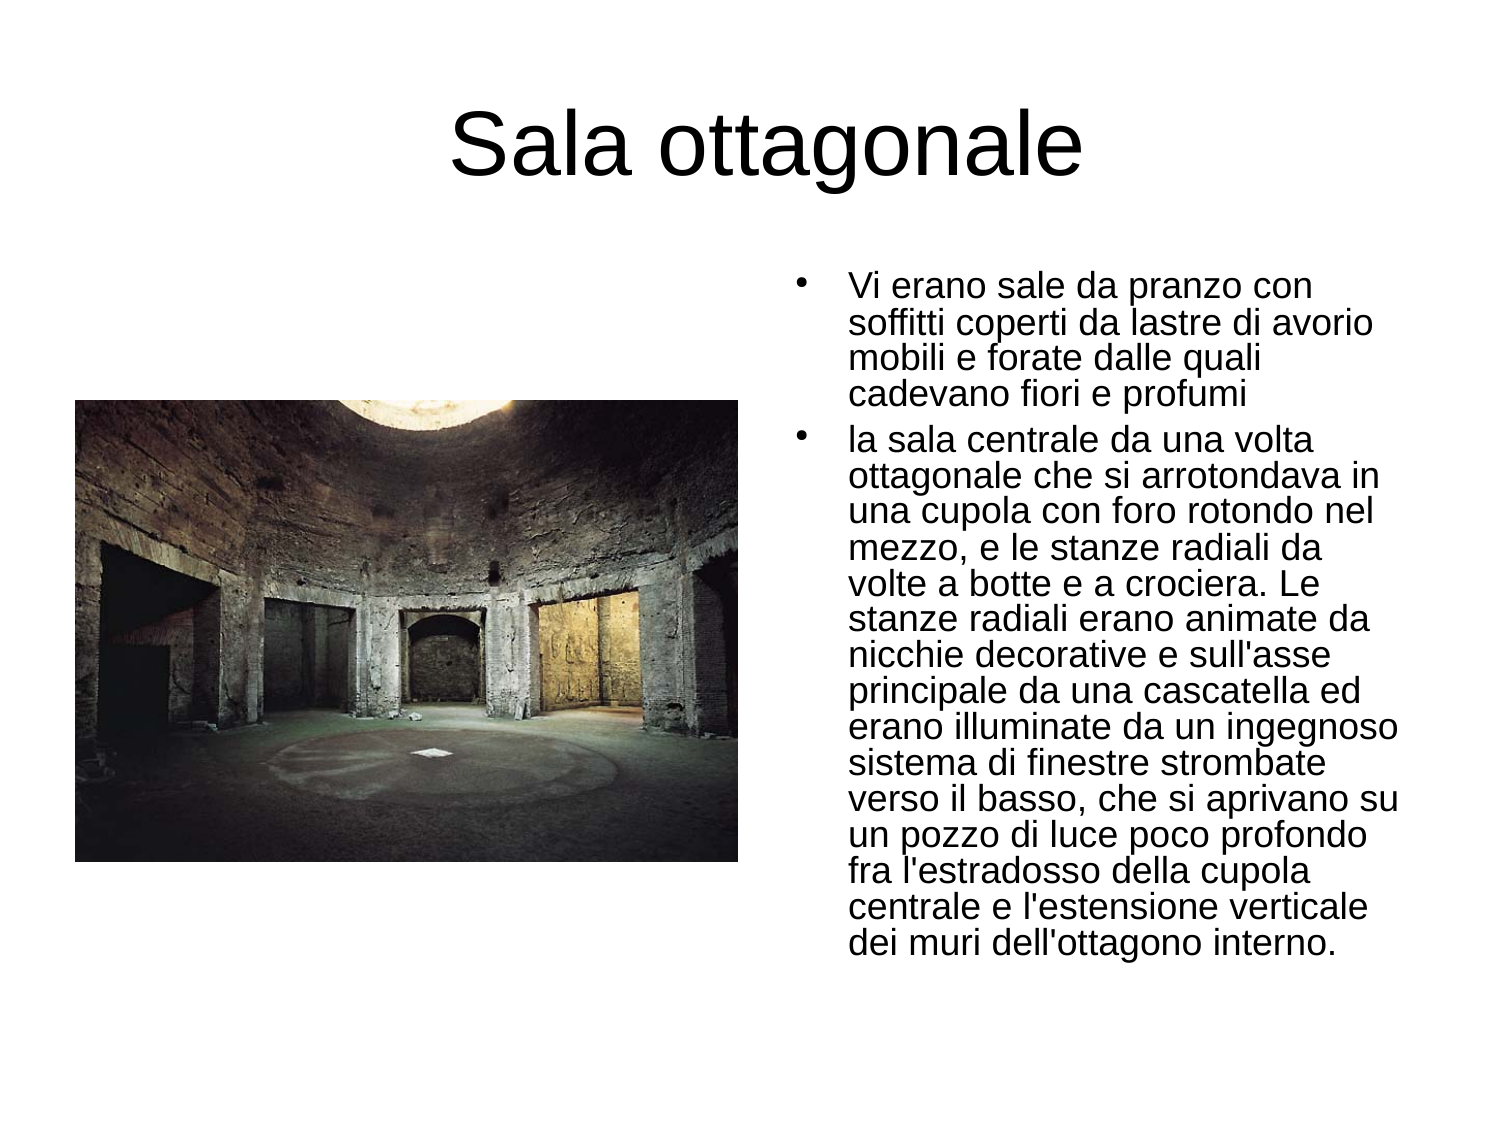

# Sala ottagonale
Vi erano sale da pranzo con soffitti coperti da lastre di avorio mobili e forate dalle quali cadevano fiori e profumi
la sala centrale da una volta ottagonale che si arrotondava in una cupola con foro rotondo nel mezzo, e le stanze radiali da volte a botte e a crociera. Le stanze radiali erano animate da nicchie decorative e sull'asse principale da una cascatella ed erano illuminate da un ingegnoso sistema di finestre strombate verso il basso, che si aprivano su un pozzo di luce poco profondo fra l'estradosso della cupola centrale e l'estensione verticale dei muri dell'ottagono interno.